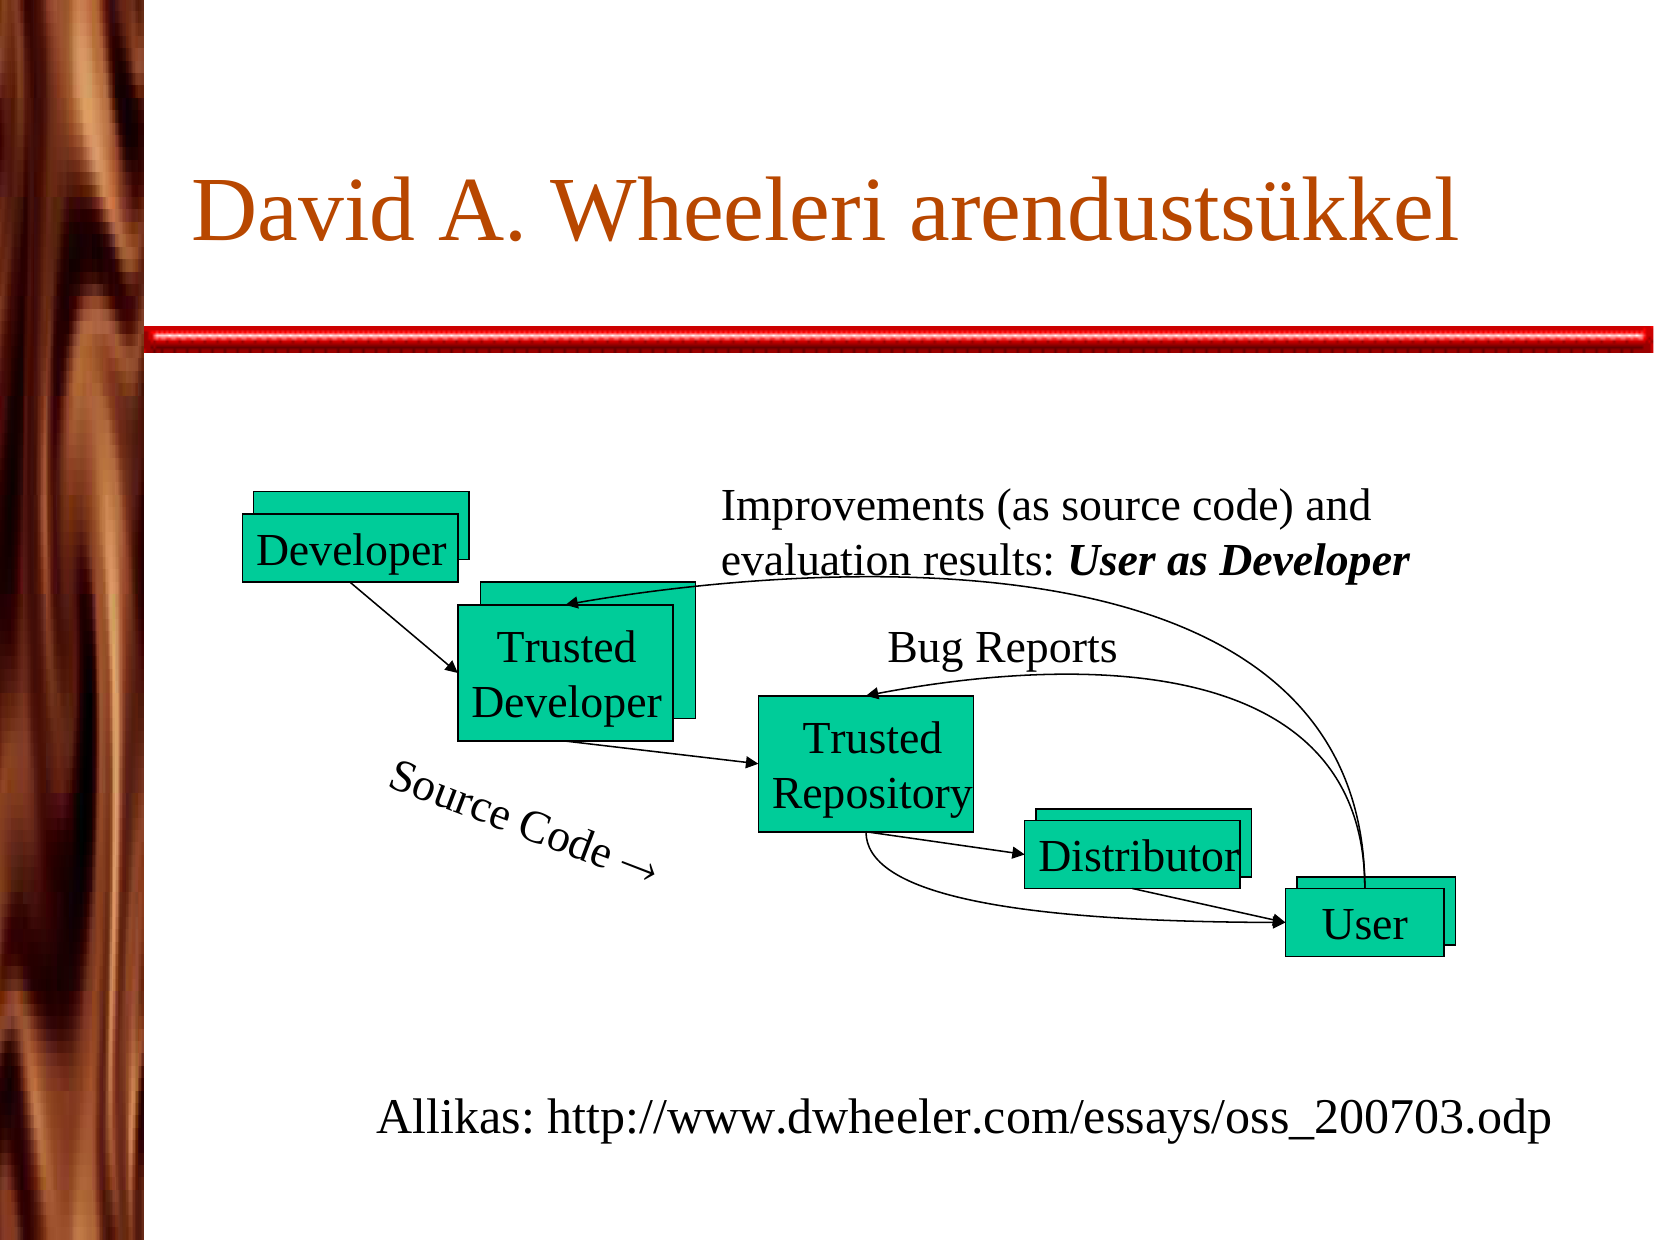

# David A. Wheeleri arendustsükkel
Improvements (as source code) and evaluation results: User as Developer
Developer
Trusted
Developer
Bug Reports
Trusted
Repository
Source Code 
Distributor
User
Allikas: http://www.dwheeler.com/essays/oss_200703.odp